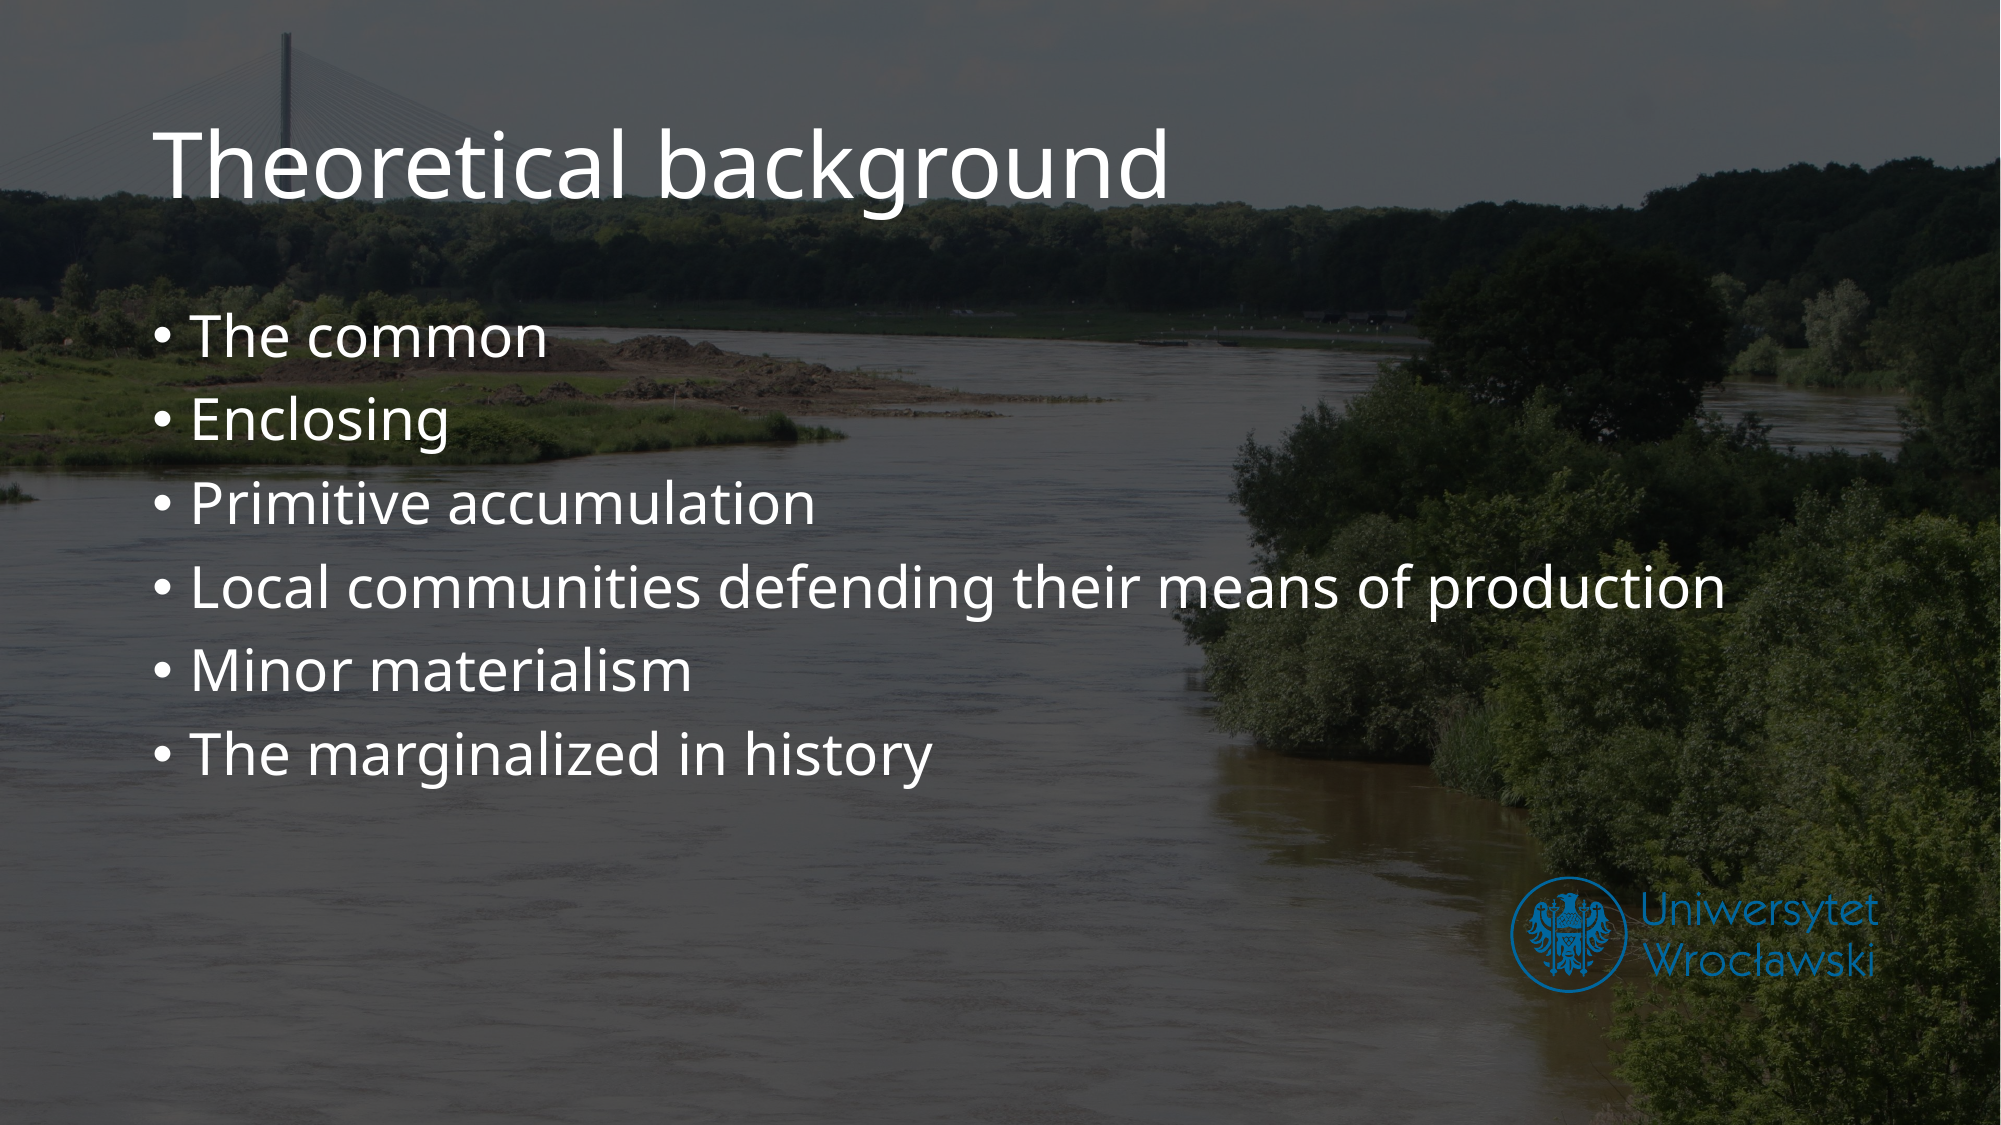

# Theoretical background
The common
Enclosing
Primitive accumulation
Local communities defending their means of production
Minor materialism
The marginalized in history